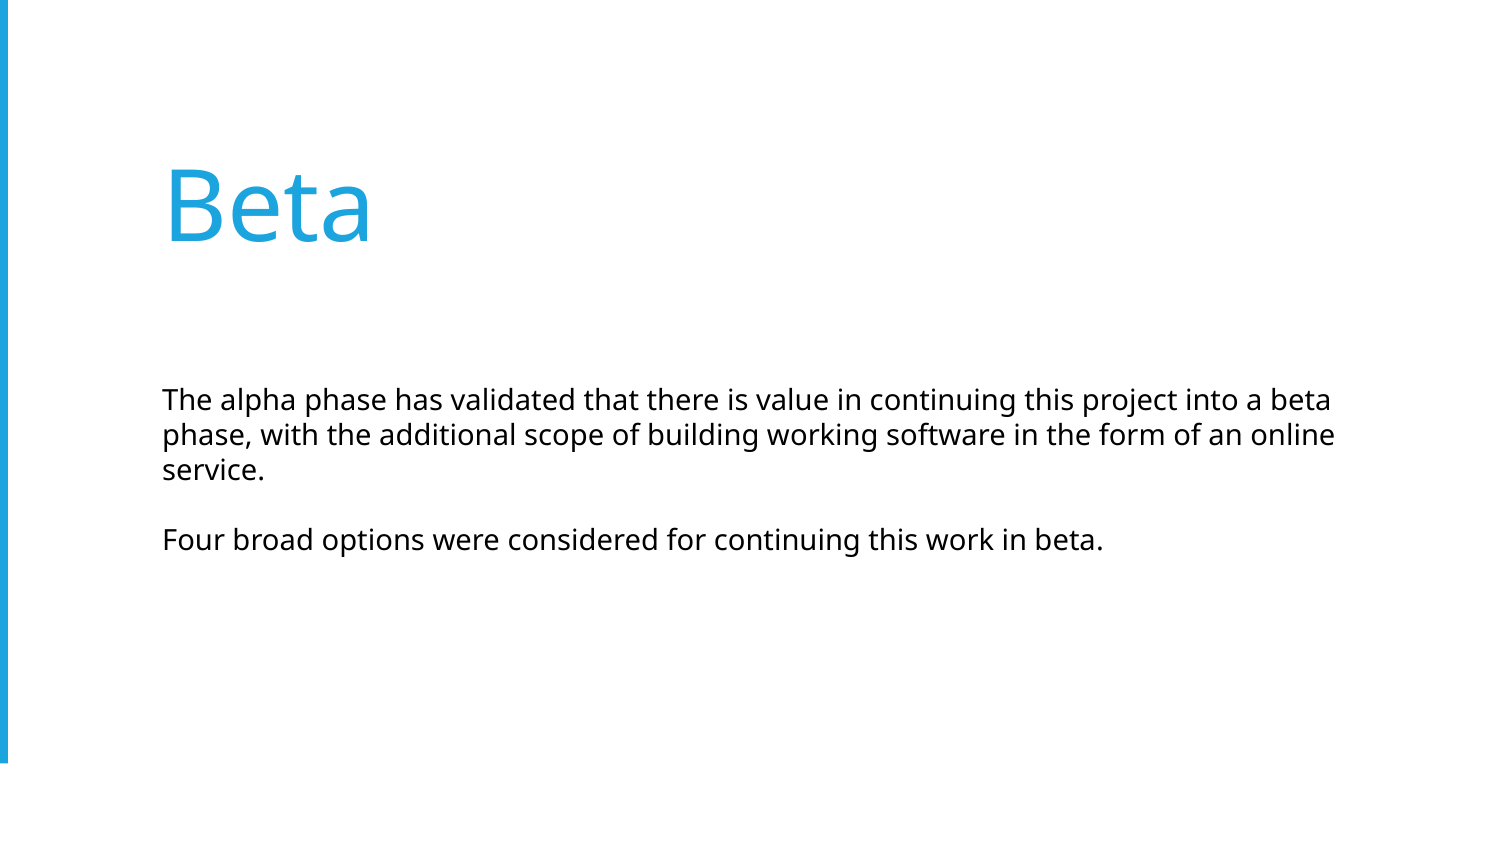

# Beta The alpha phase has validated that there is value in continuing this project into a beta phase, with the additional scope of building working software in the form of an online service. Four broad options were considered for continuing this work in beta.